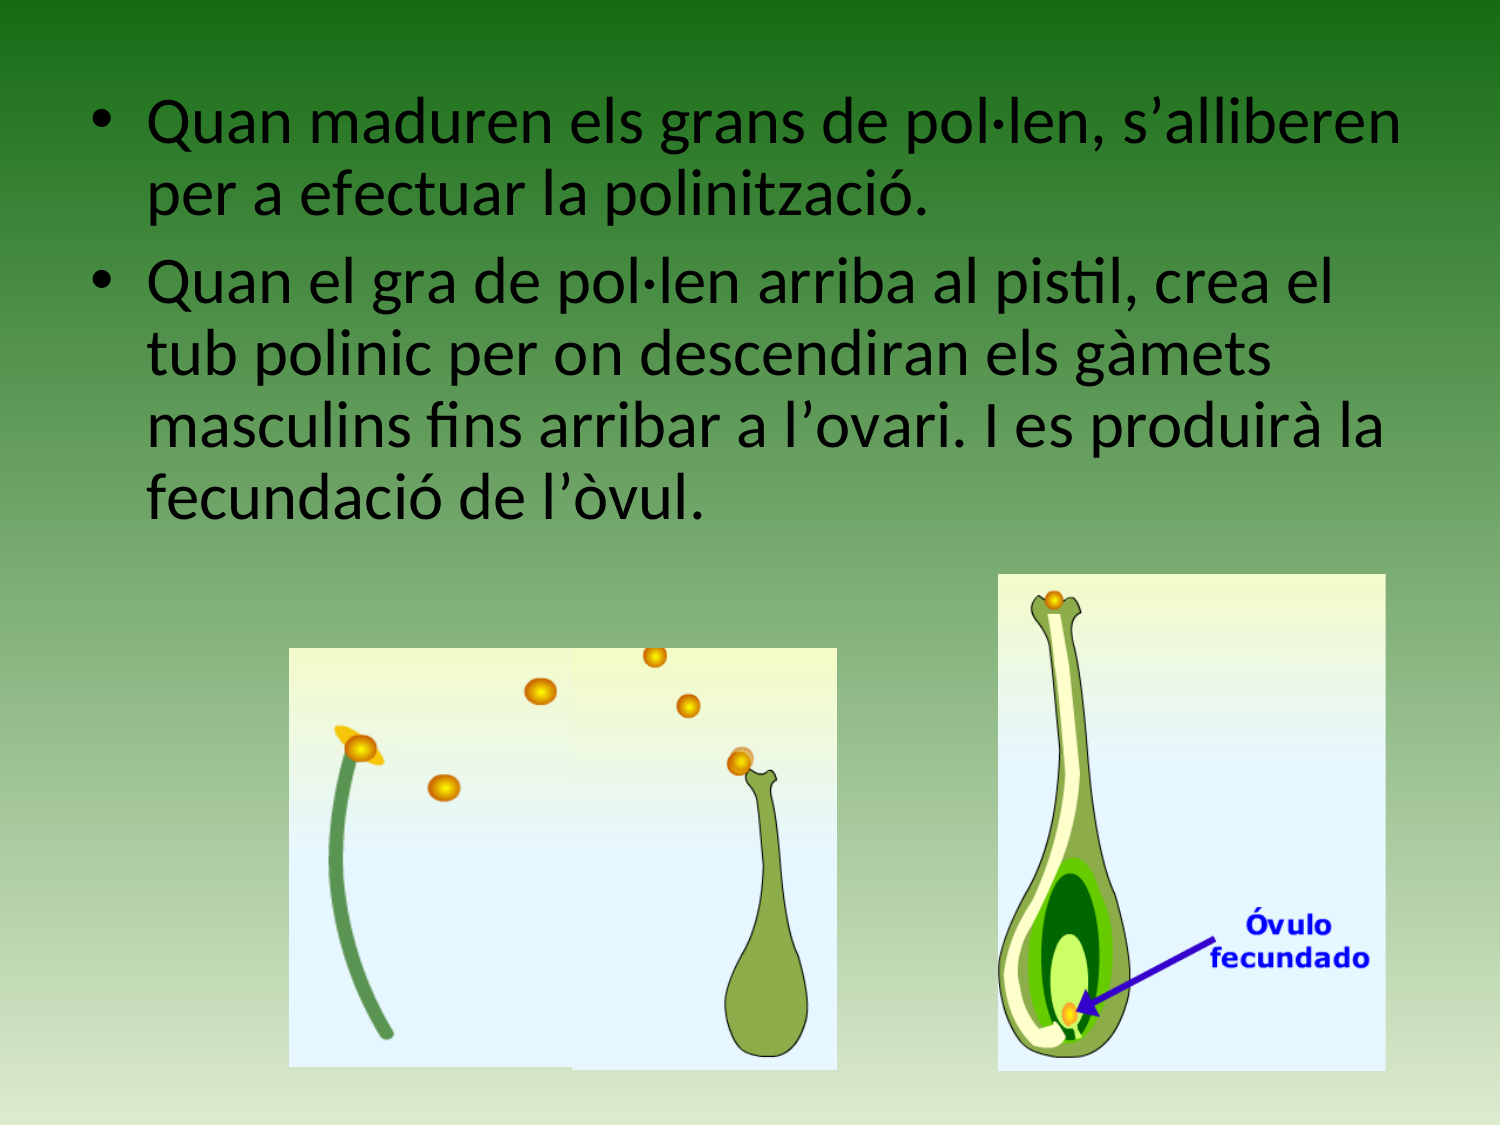

# Quan maduren els grans de pol·len, s’alliberen per a efectuar la polinització.
Quan el gra de pol·len arriba al pistil, crea el tub polinic per on descendiran els gàmets masculins fins arribar a l’ovari. I es produirà la fecundació de l’òvul.